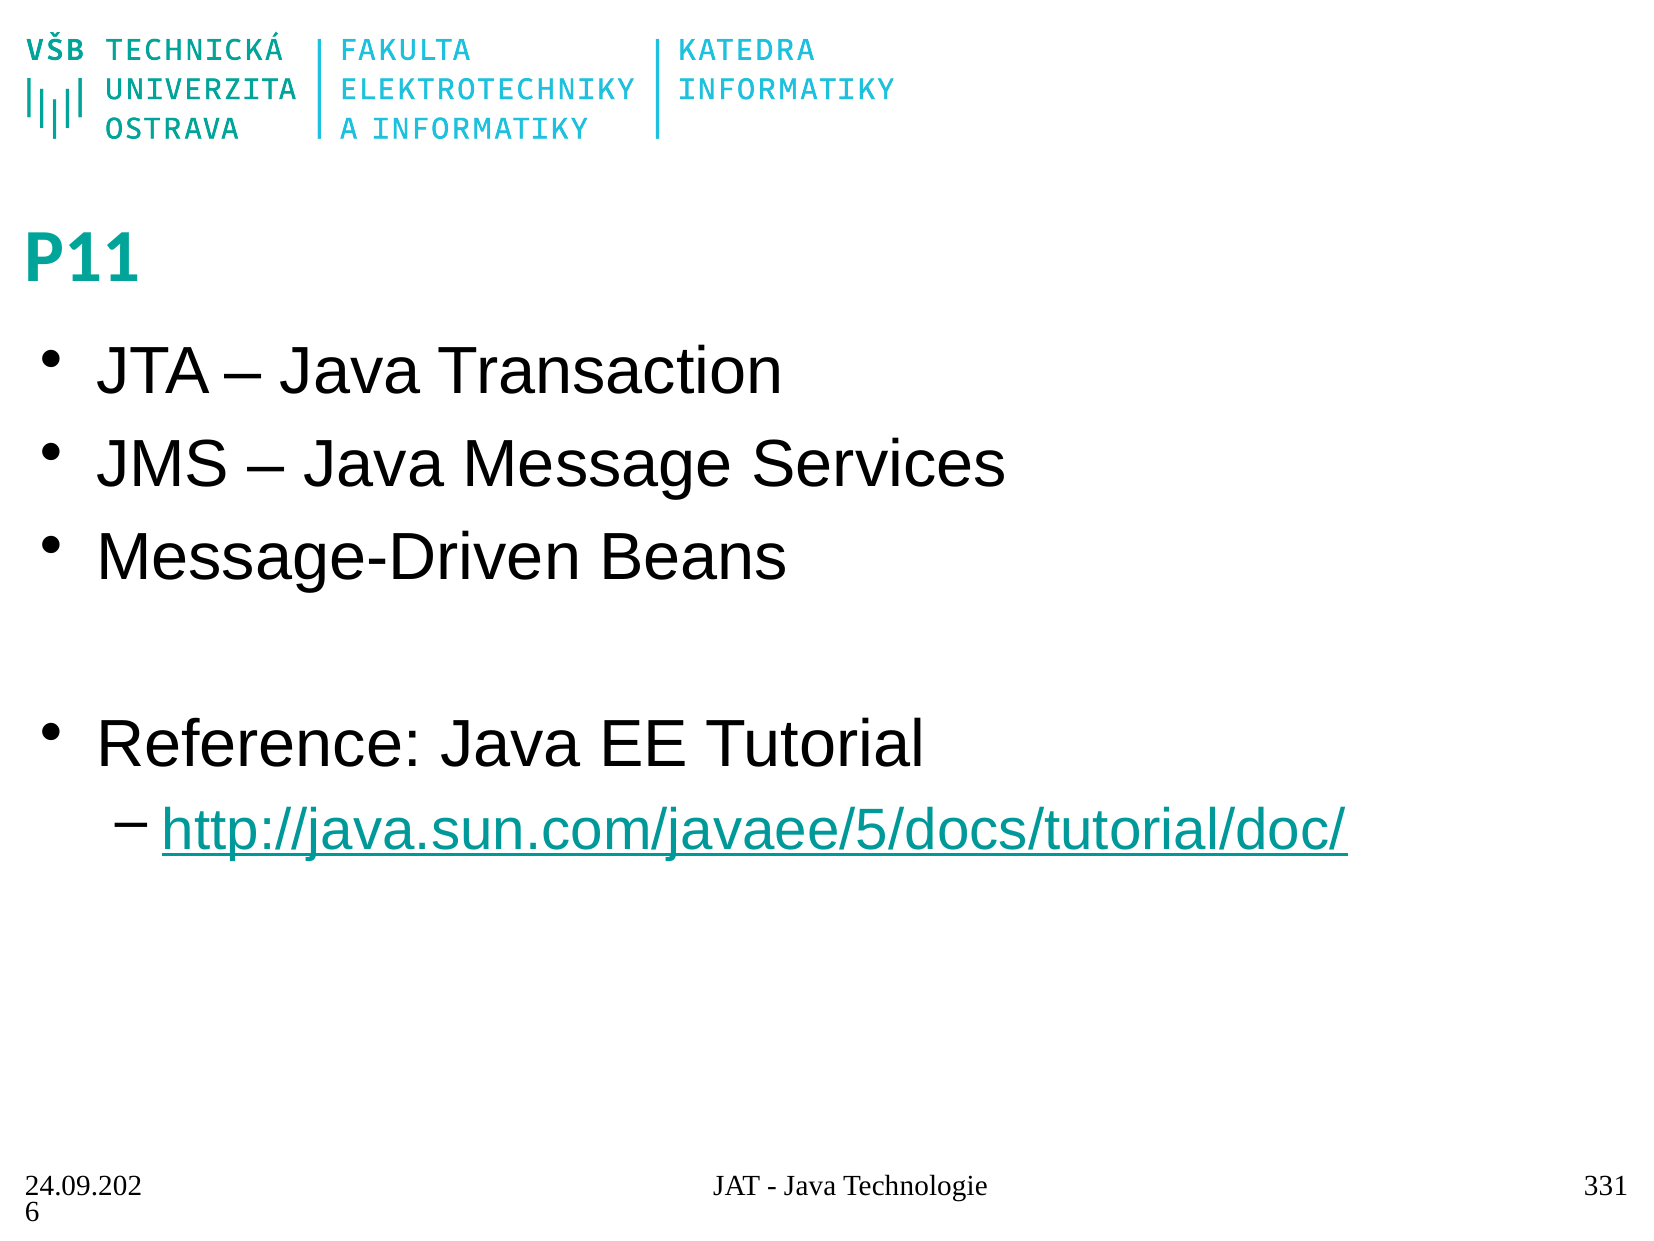

P11
# JTA – Java Transaction
JMS – Java Message Services
Message-Driven Beans
Reference: Java EE Tutorial
http://java.sun.com/javaee/5/docs/tutorial/doc/
JAT - Java Technologie
331